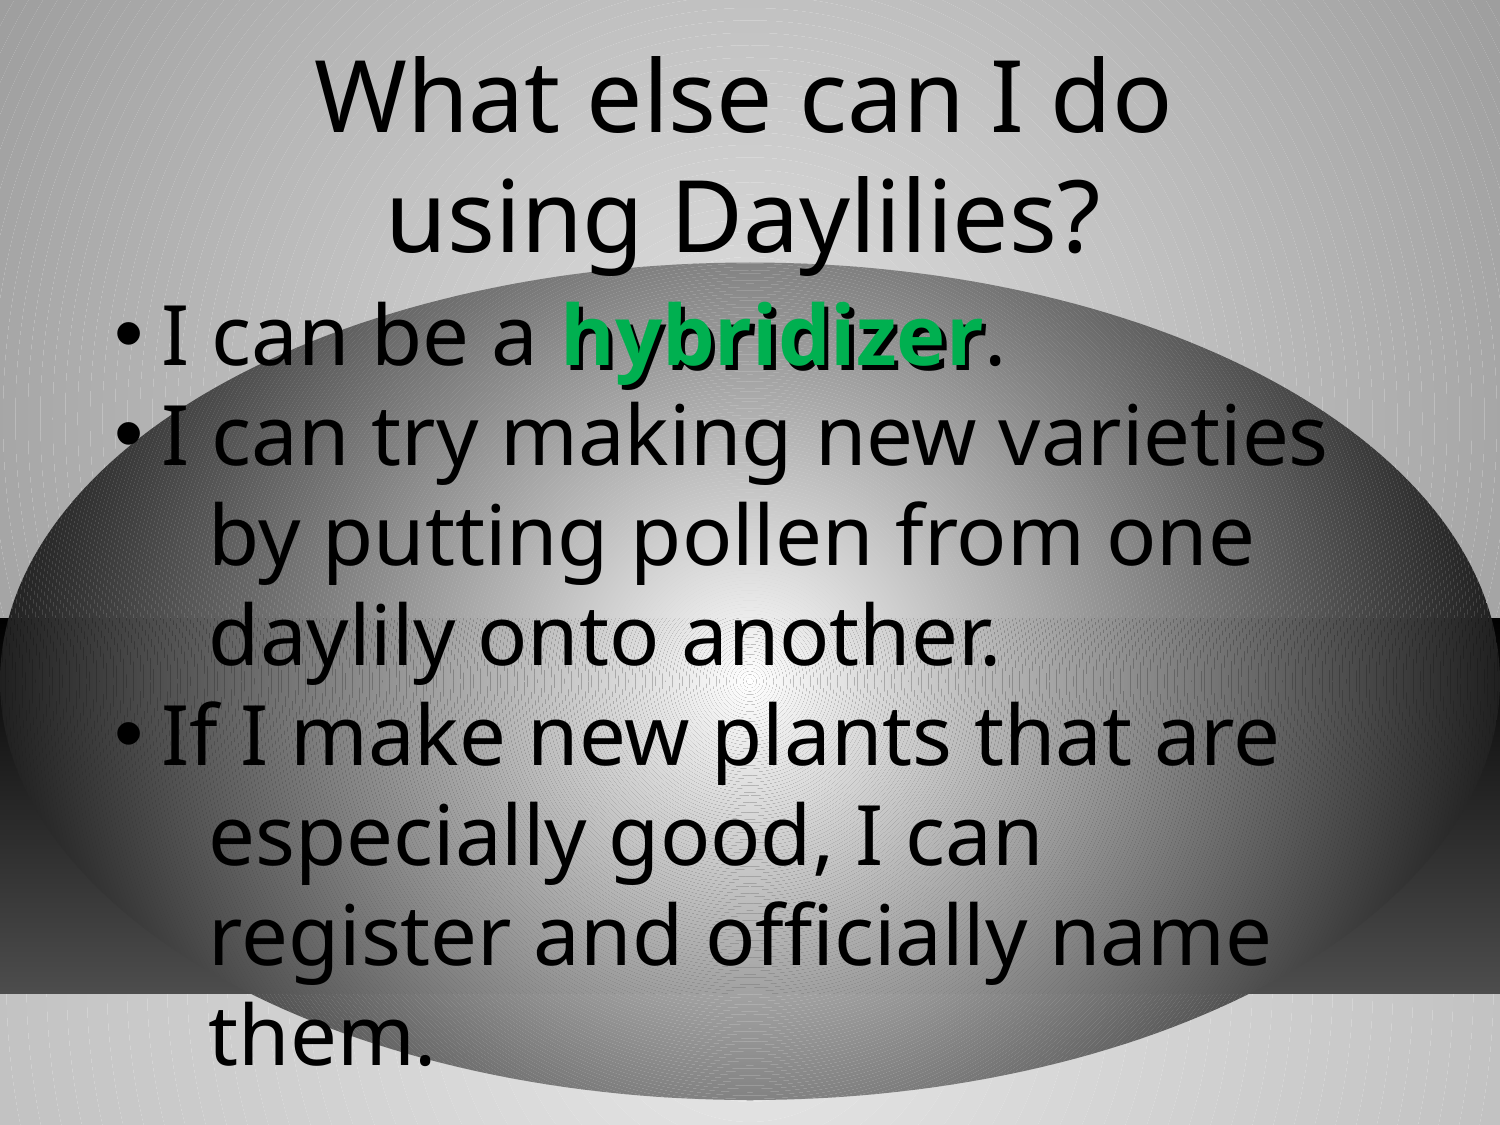

What else can I do using Daylilies?
I can be a hybridizer.
I can try making new varieties by putting pollen from one daylily onto another.
If I make new plants that are especially good, I can register and officially name them.